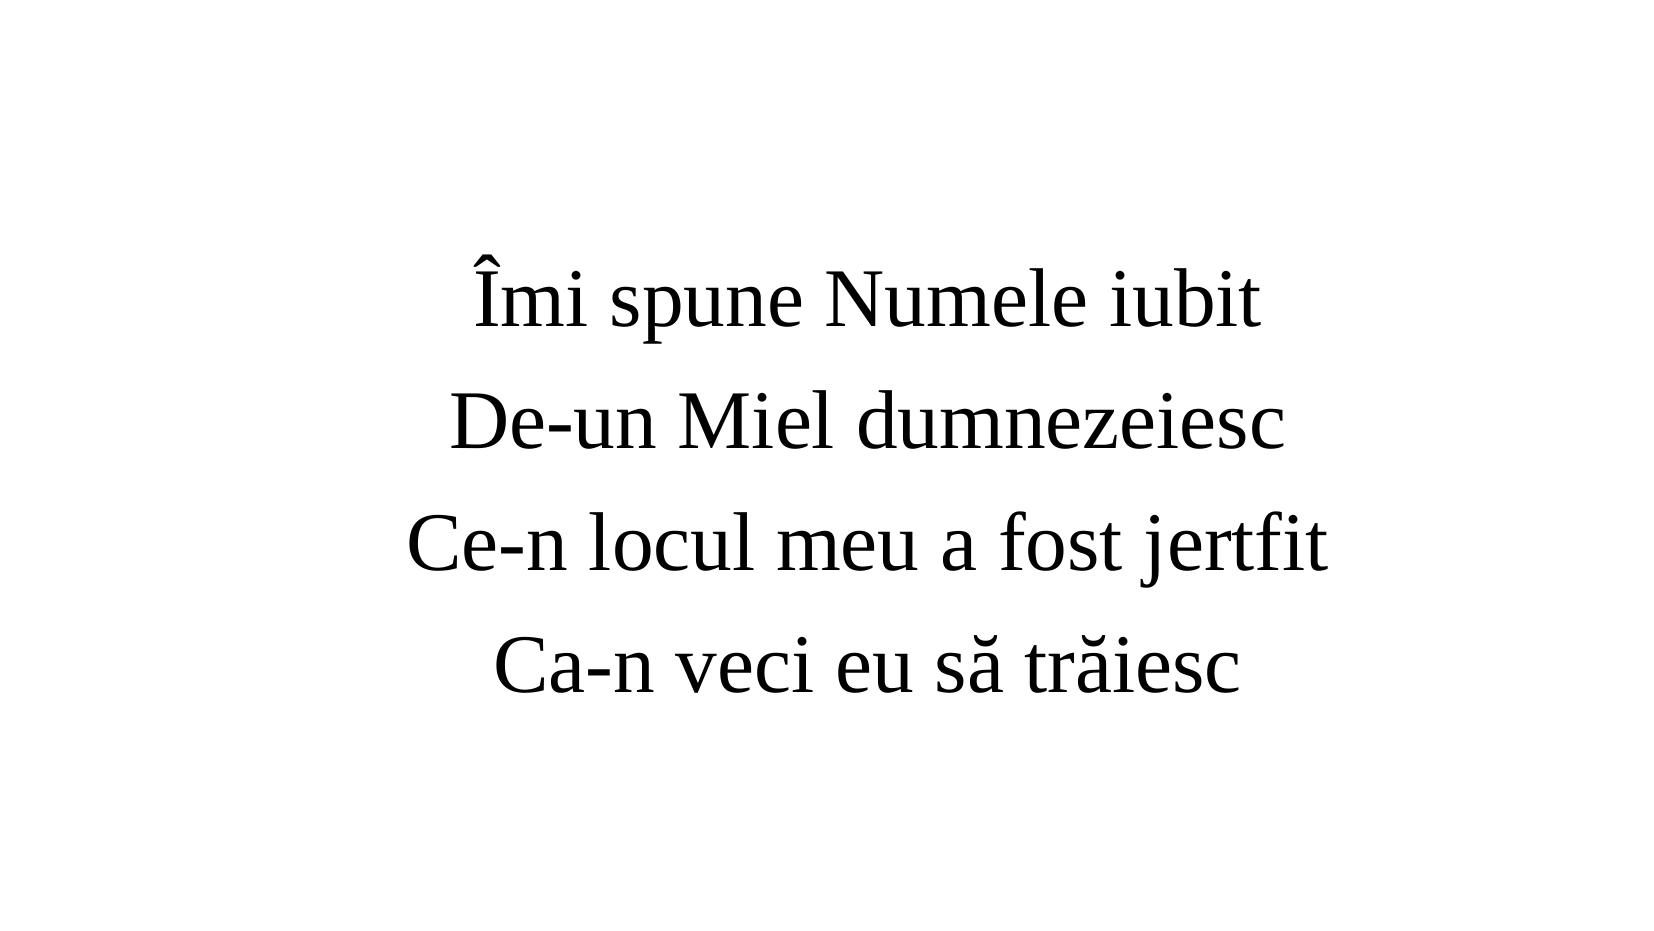

# Îmi spune Numele iubit
De-un Miel dumnezeiesc
Ce-n locul meu a fost jertfit
Ca-n veci eu să trăiesc